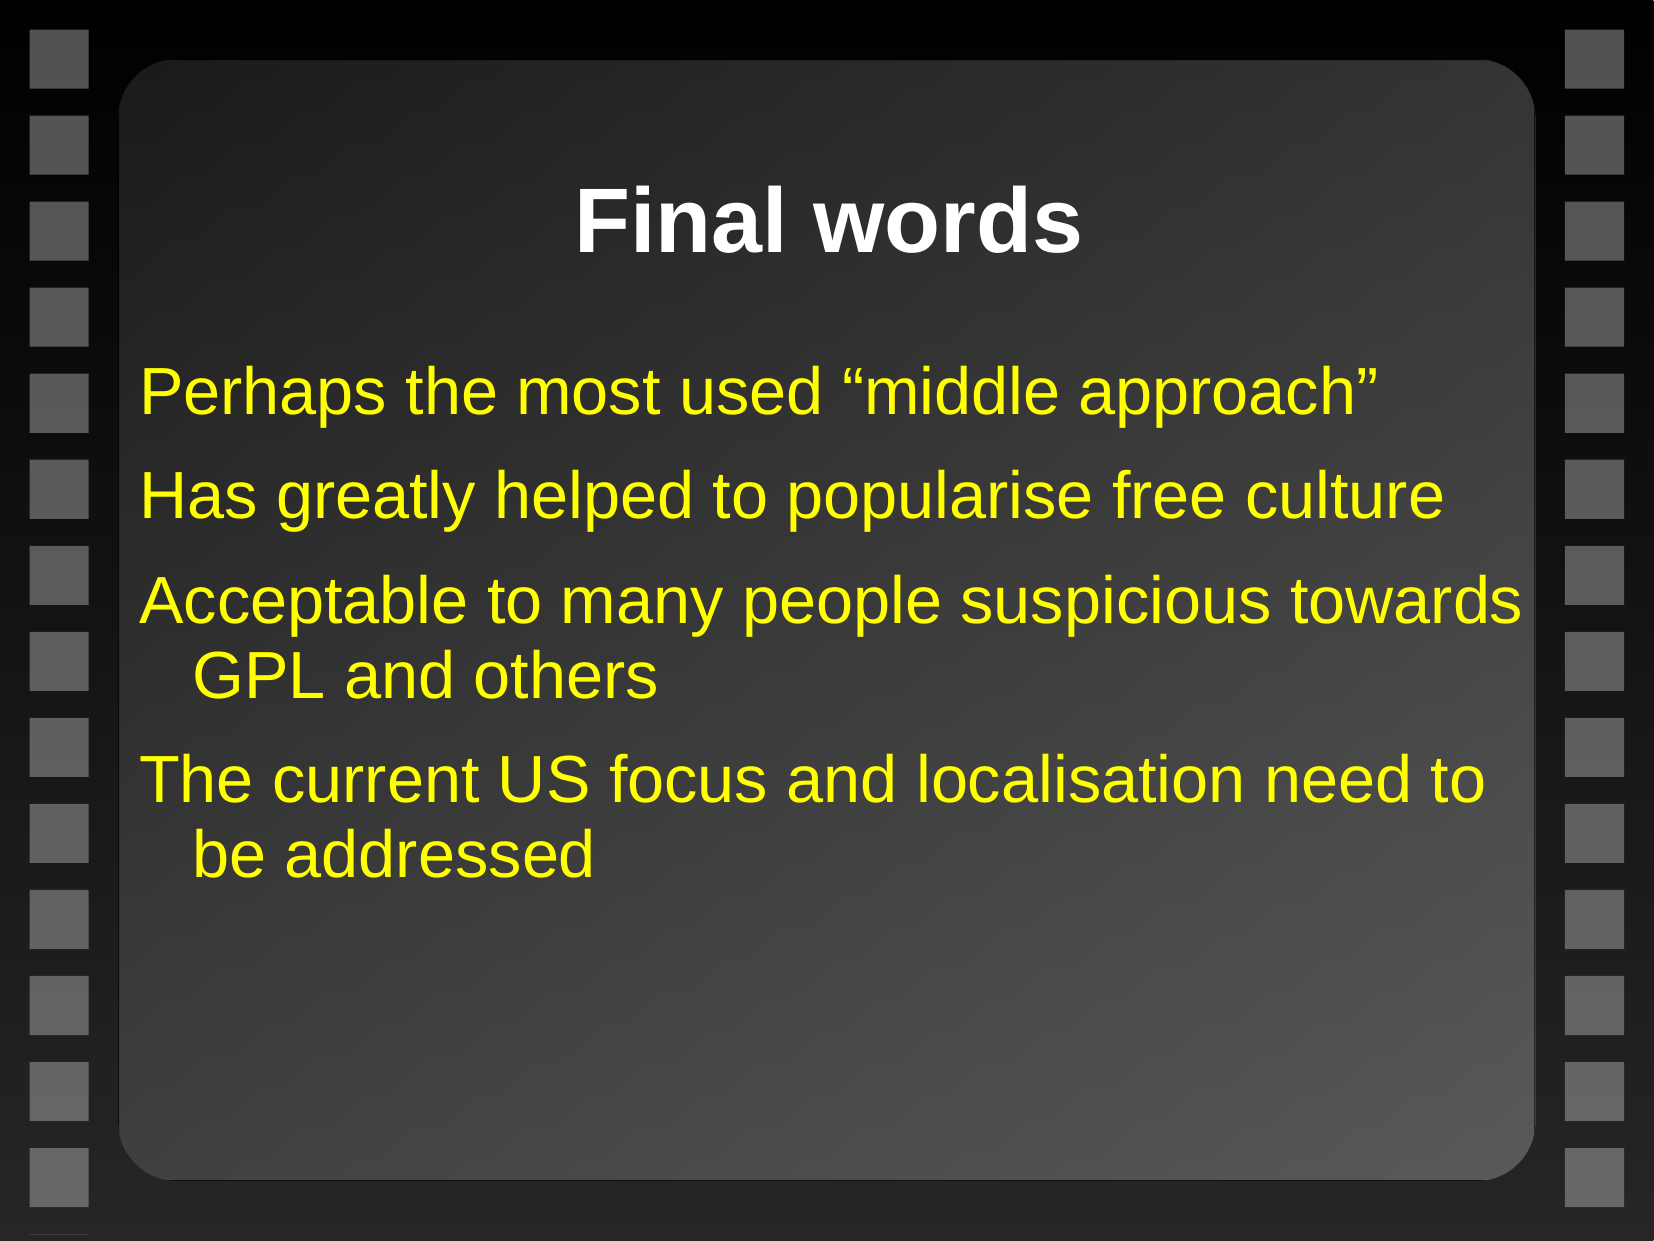

# Final words
Perhaps the most used “middle approach”
Has greatly helped to popularise free culture
Acceptable to many people suspicious towards GPL and others
The current US focus and localisation need to be addressed